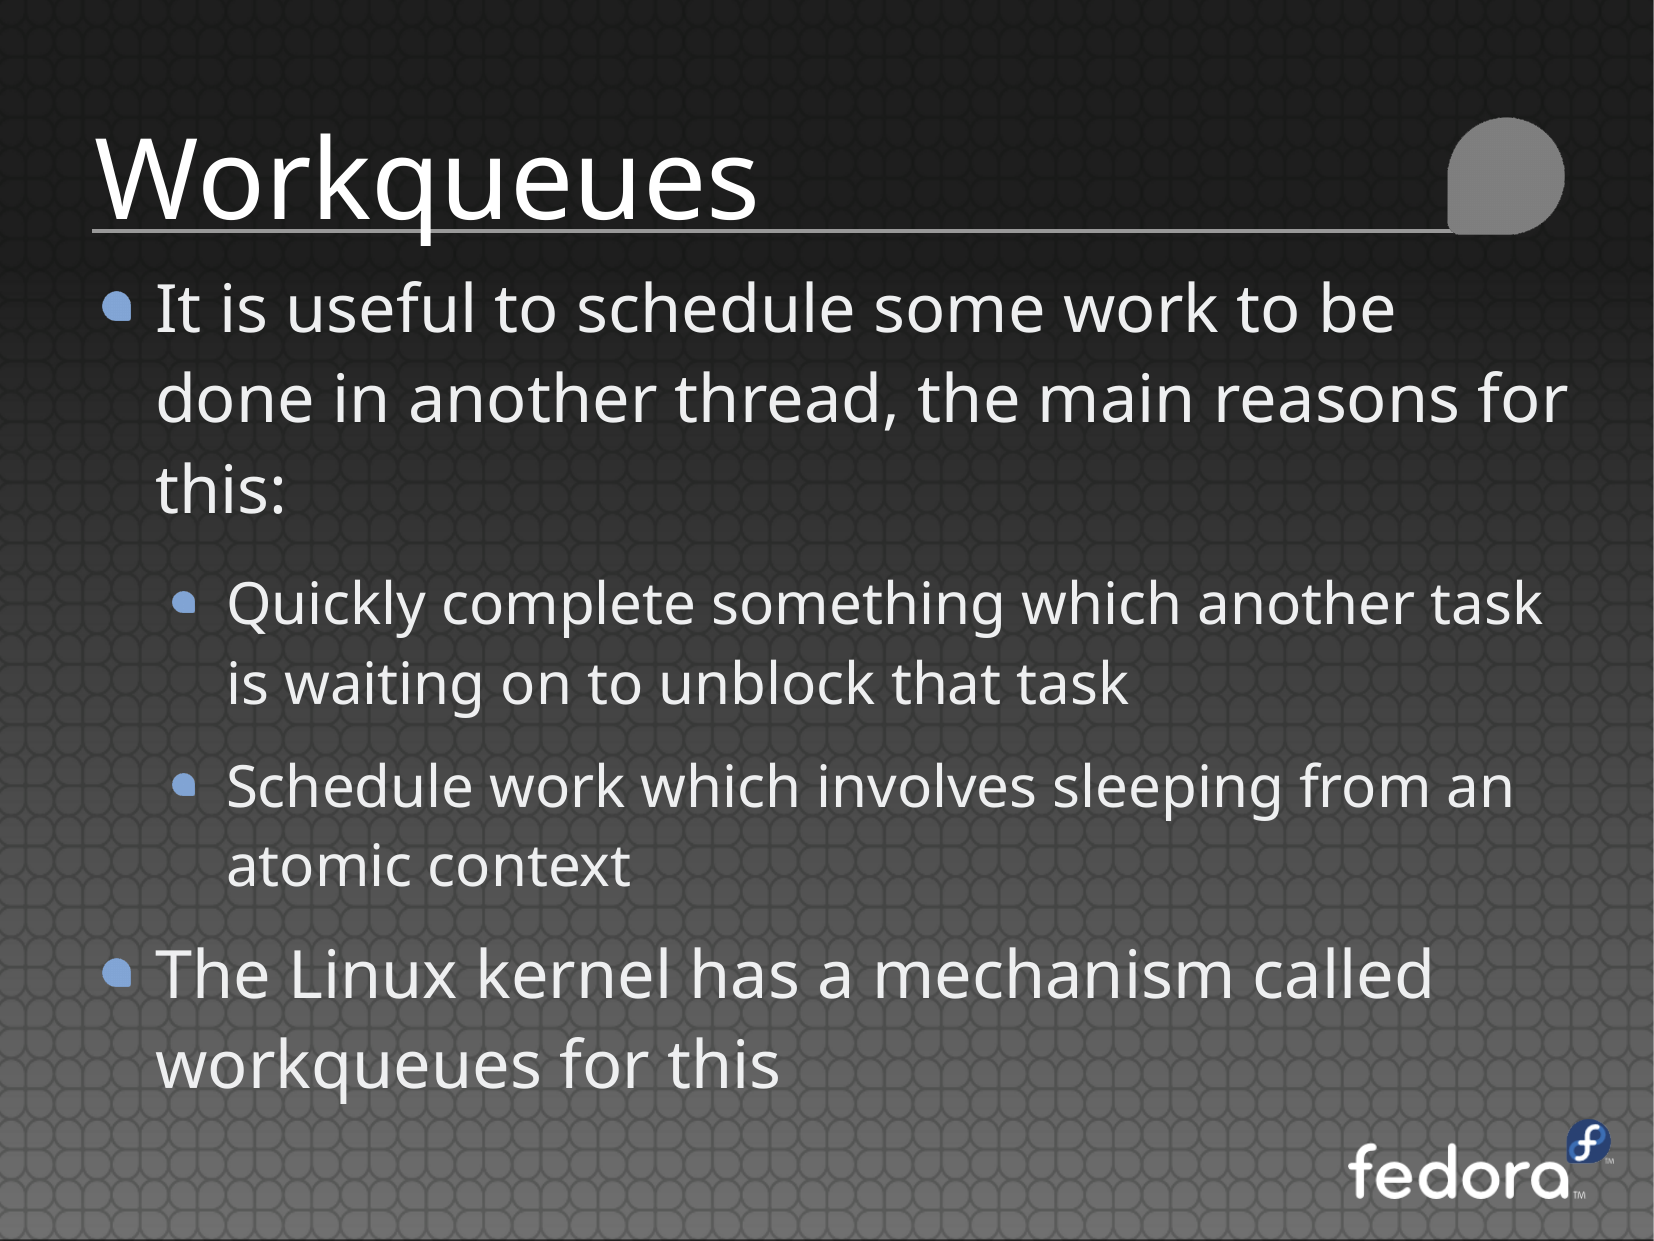

Workqueues
# It is useful to schedule some work to be done in another thread, the main reasons for this:
Quickly complete something which another task is waiting on to unblock that task
Schedule work which involves sleeping from an atomic context
The Linux kernel has a mechanism called workqueues for this